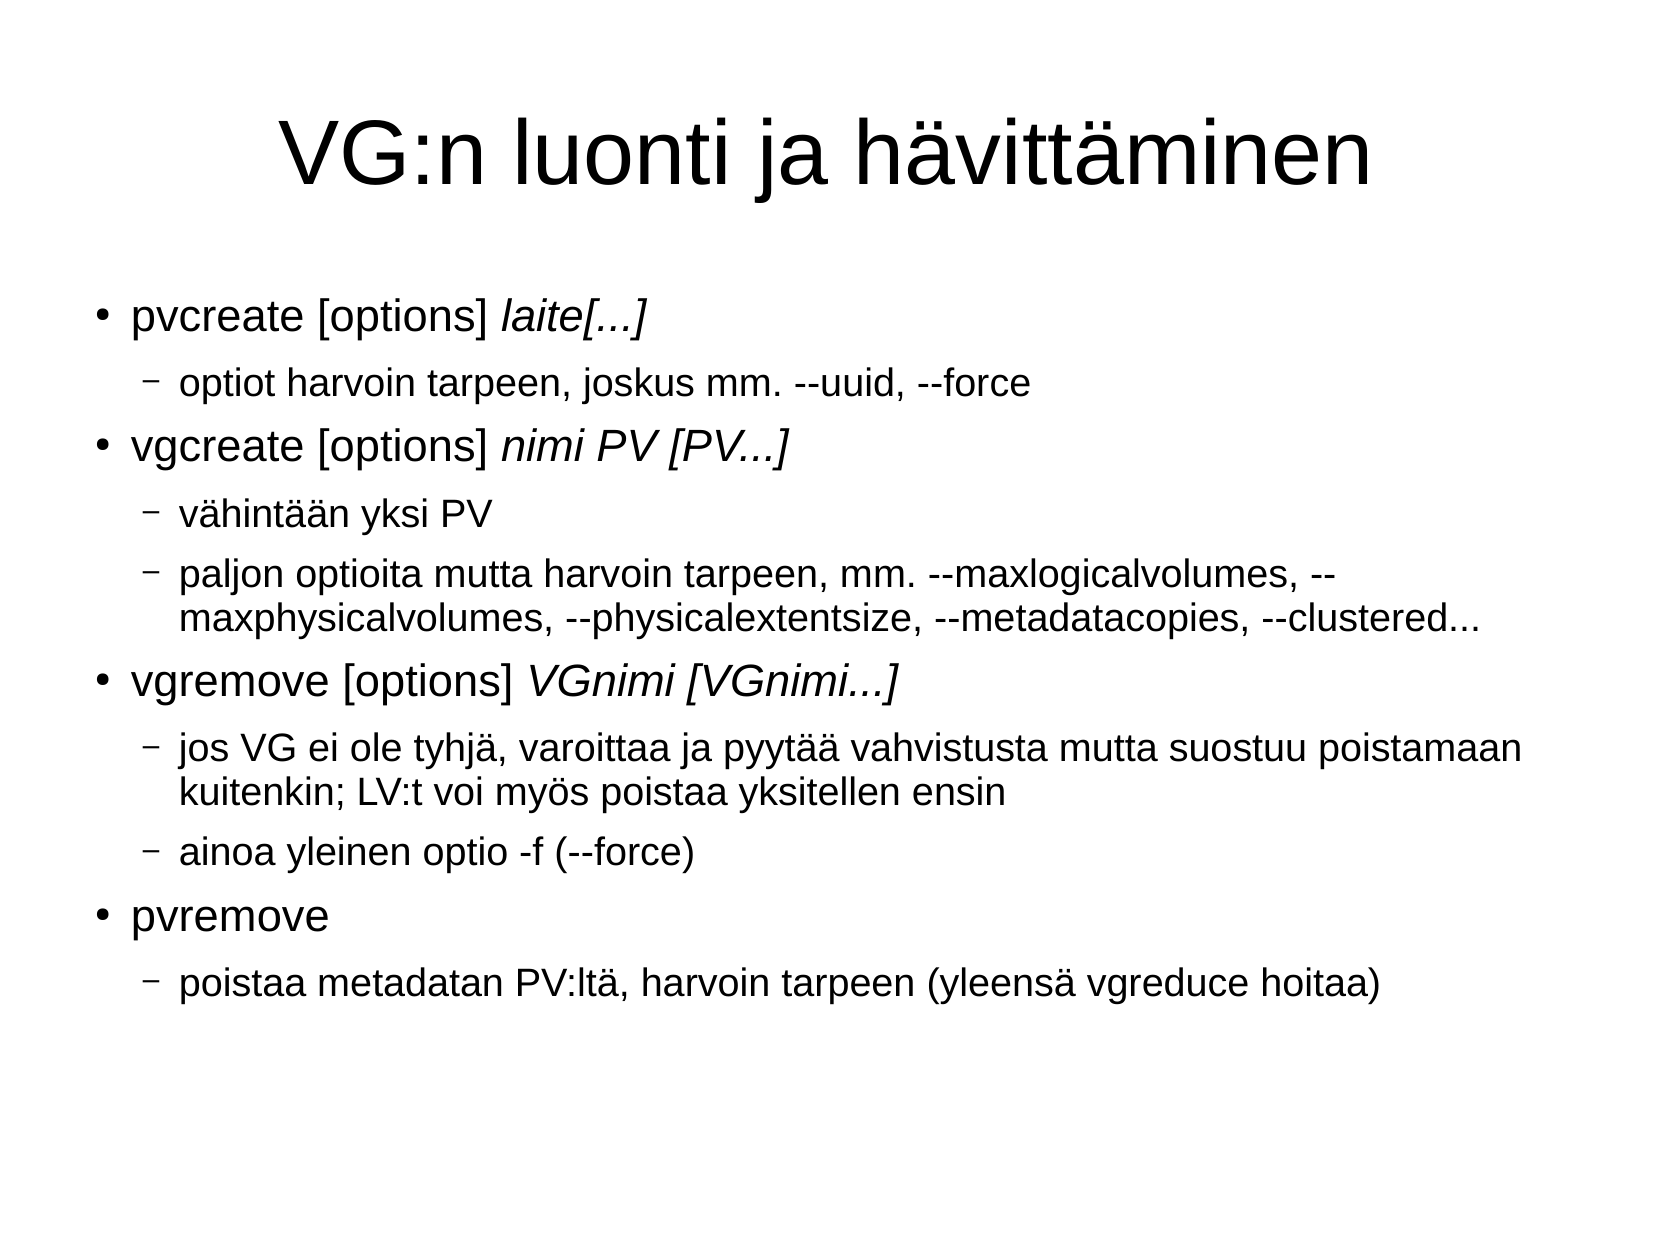

# VG:n luonti ja hävittäminen
pvcreate [options] laite[...]
optiot harvoin tarpeen, joskus mm. --uuid, --force
vgcreate [options] nimi PV [PV...]
vähintään yksi PV
paljon optioita mutta harvoin tarpeen, mm. --maxlogicalvolumes, --maxphysicalvolumes, --physicalextentsize, --metadatacopies, --clustered...
vgremove [options] VGnimi [VGnimi...]
jos VG ei ole tyhjä, varoittaa ja pyytää vahvistusta mutta suostuu poistamaan kuitenkin; LV:t voi myös poistaa yksitellen ensin
ainoa yleinen optio -f (--force)
pvremove
poistaa metadatan PV:ltä, harvoin tarpeen (yleensä vgreduce hoitaa)